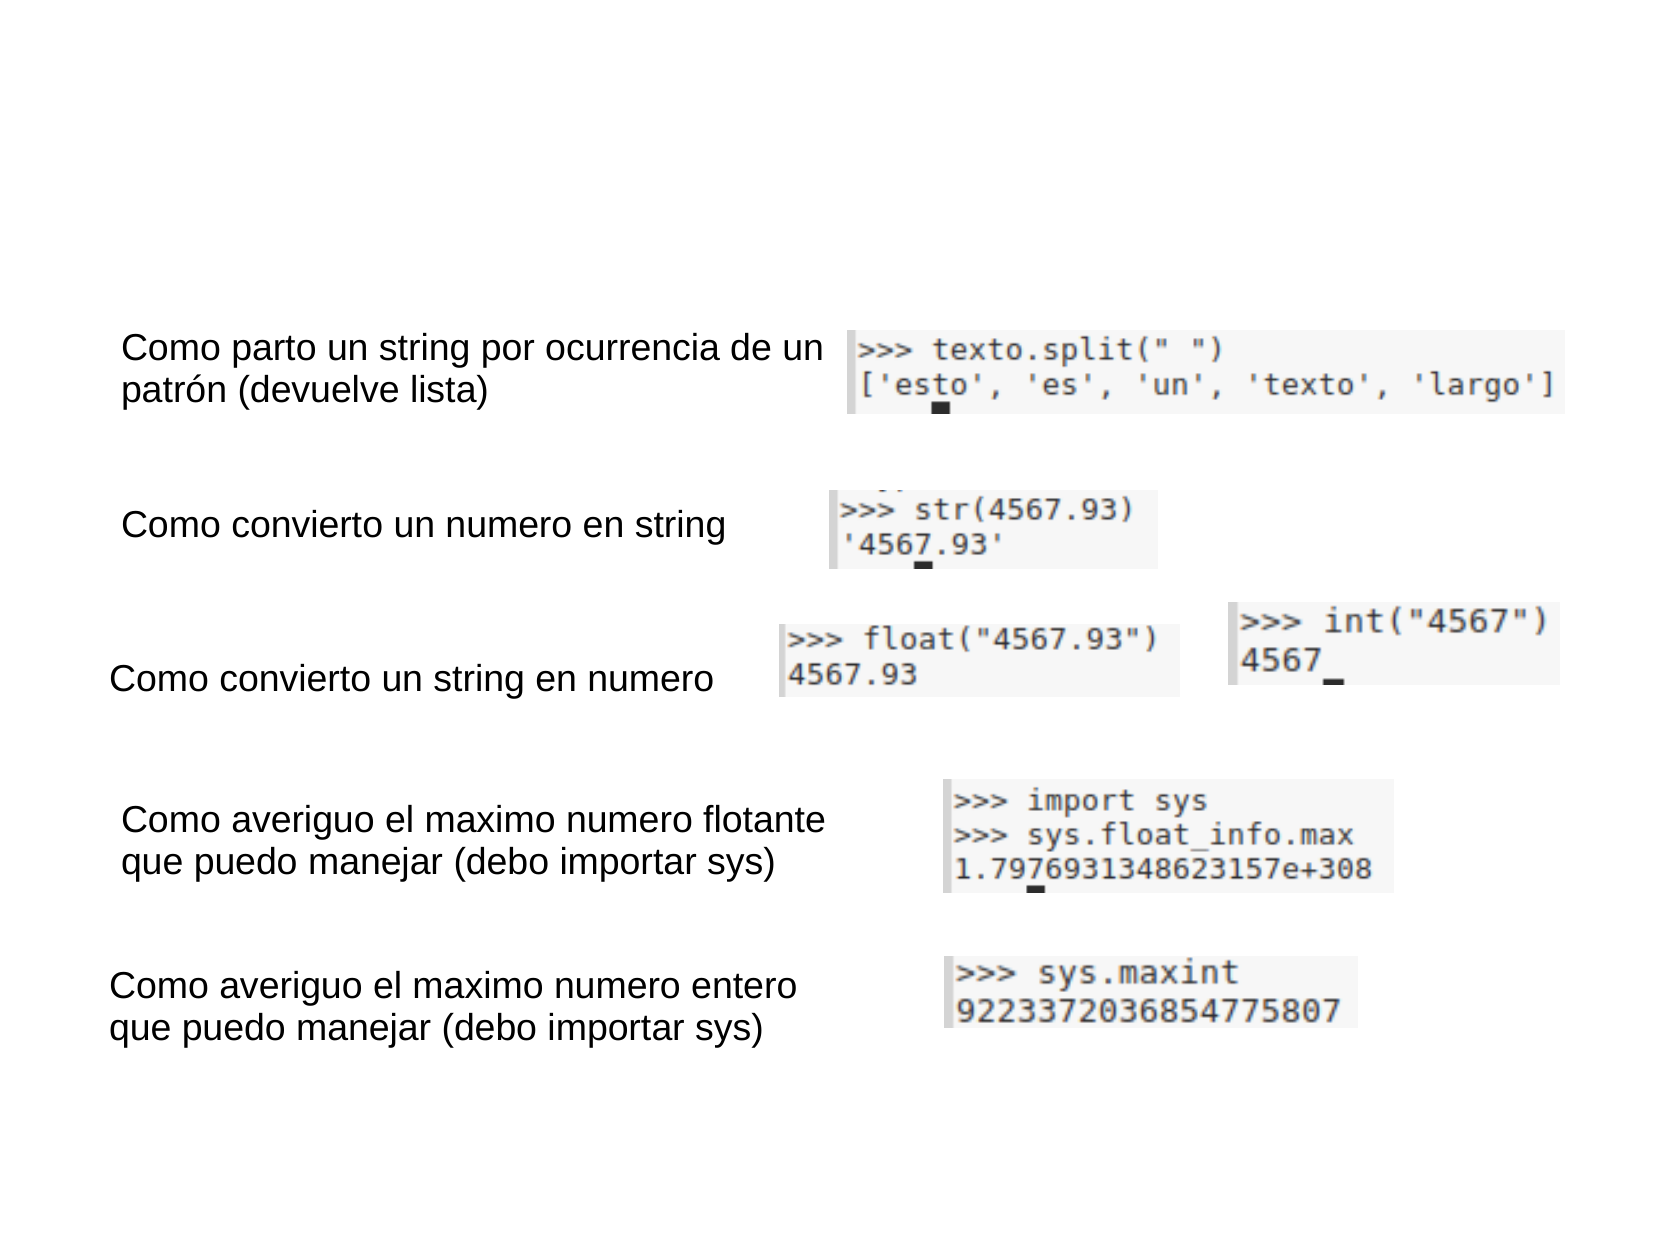

#
Como parto un string por ocurrencia de un patrón (devuelve lista)
Como convierto un numero en string
Como convierto un string en numero
Como averiguo el maximo numero flotante que puedo manejar (debo importar sys)
Como averiguo el maximo numero entero que puedo manejar (debo importar sys)